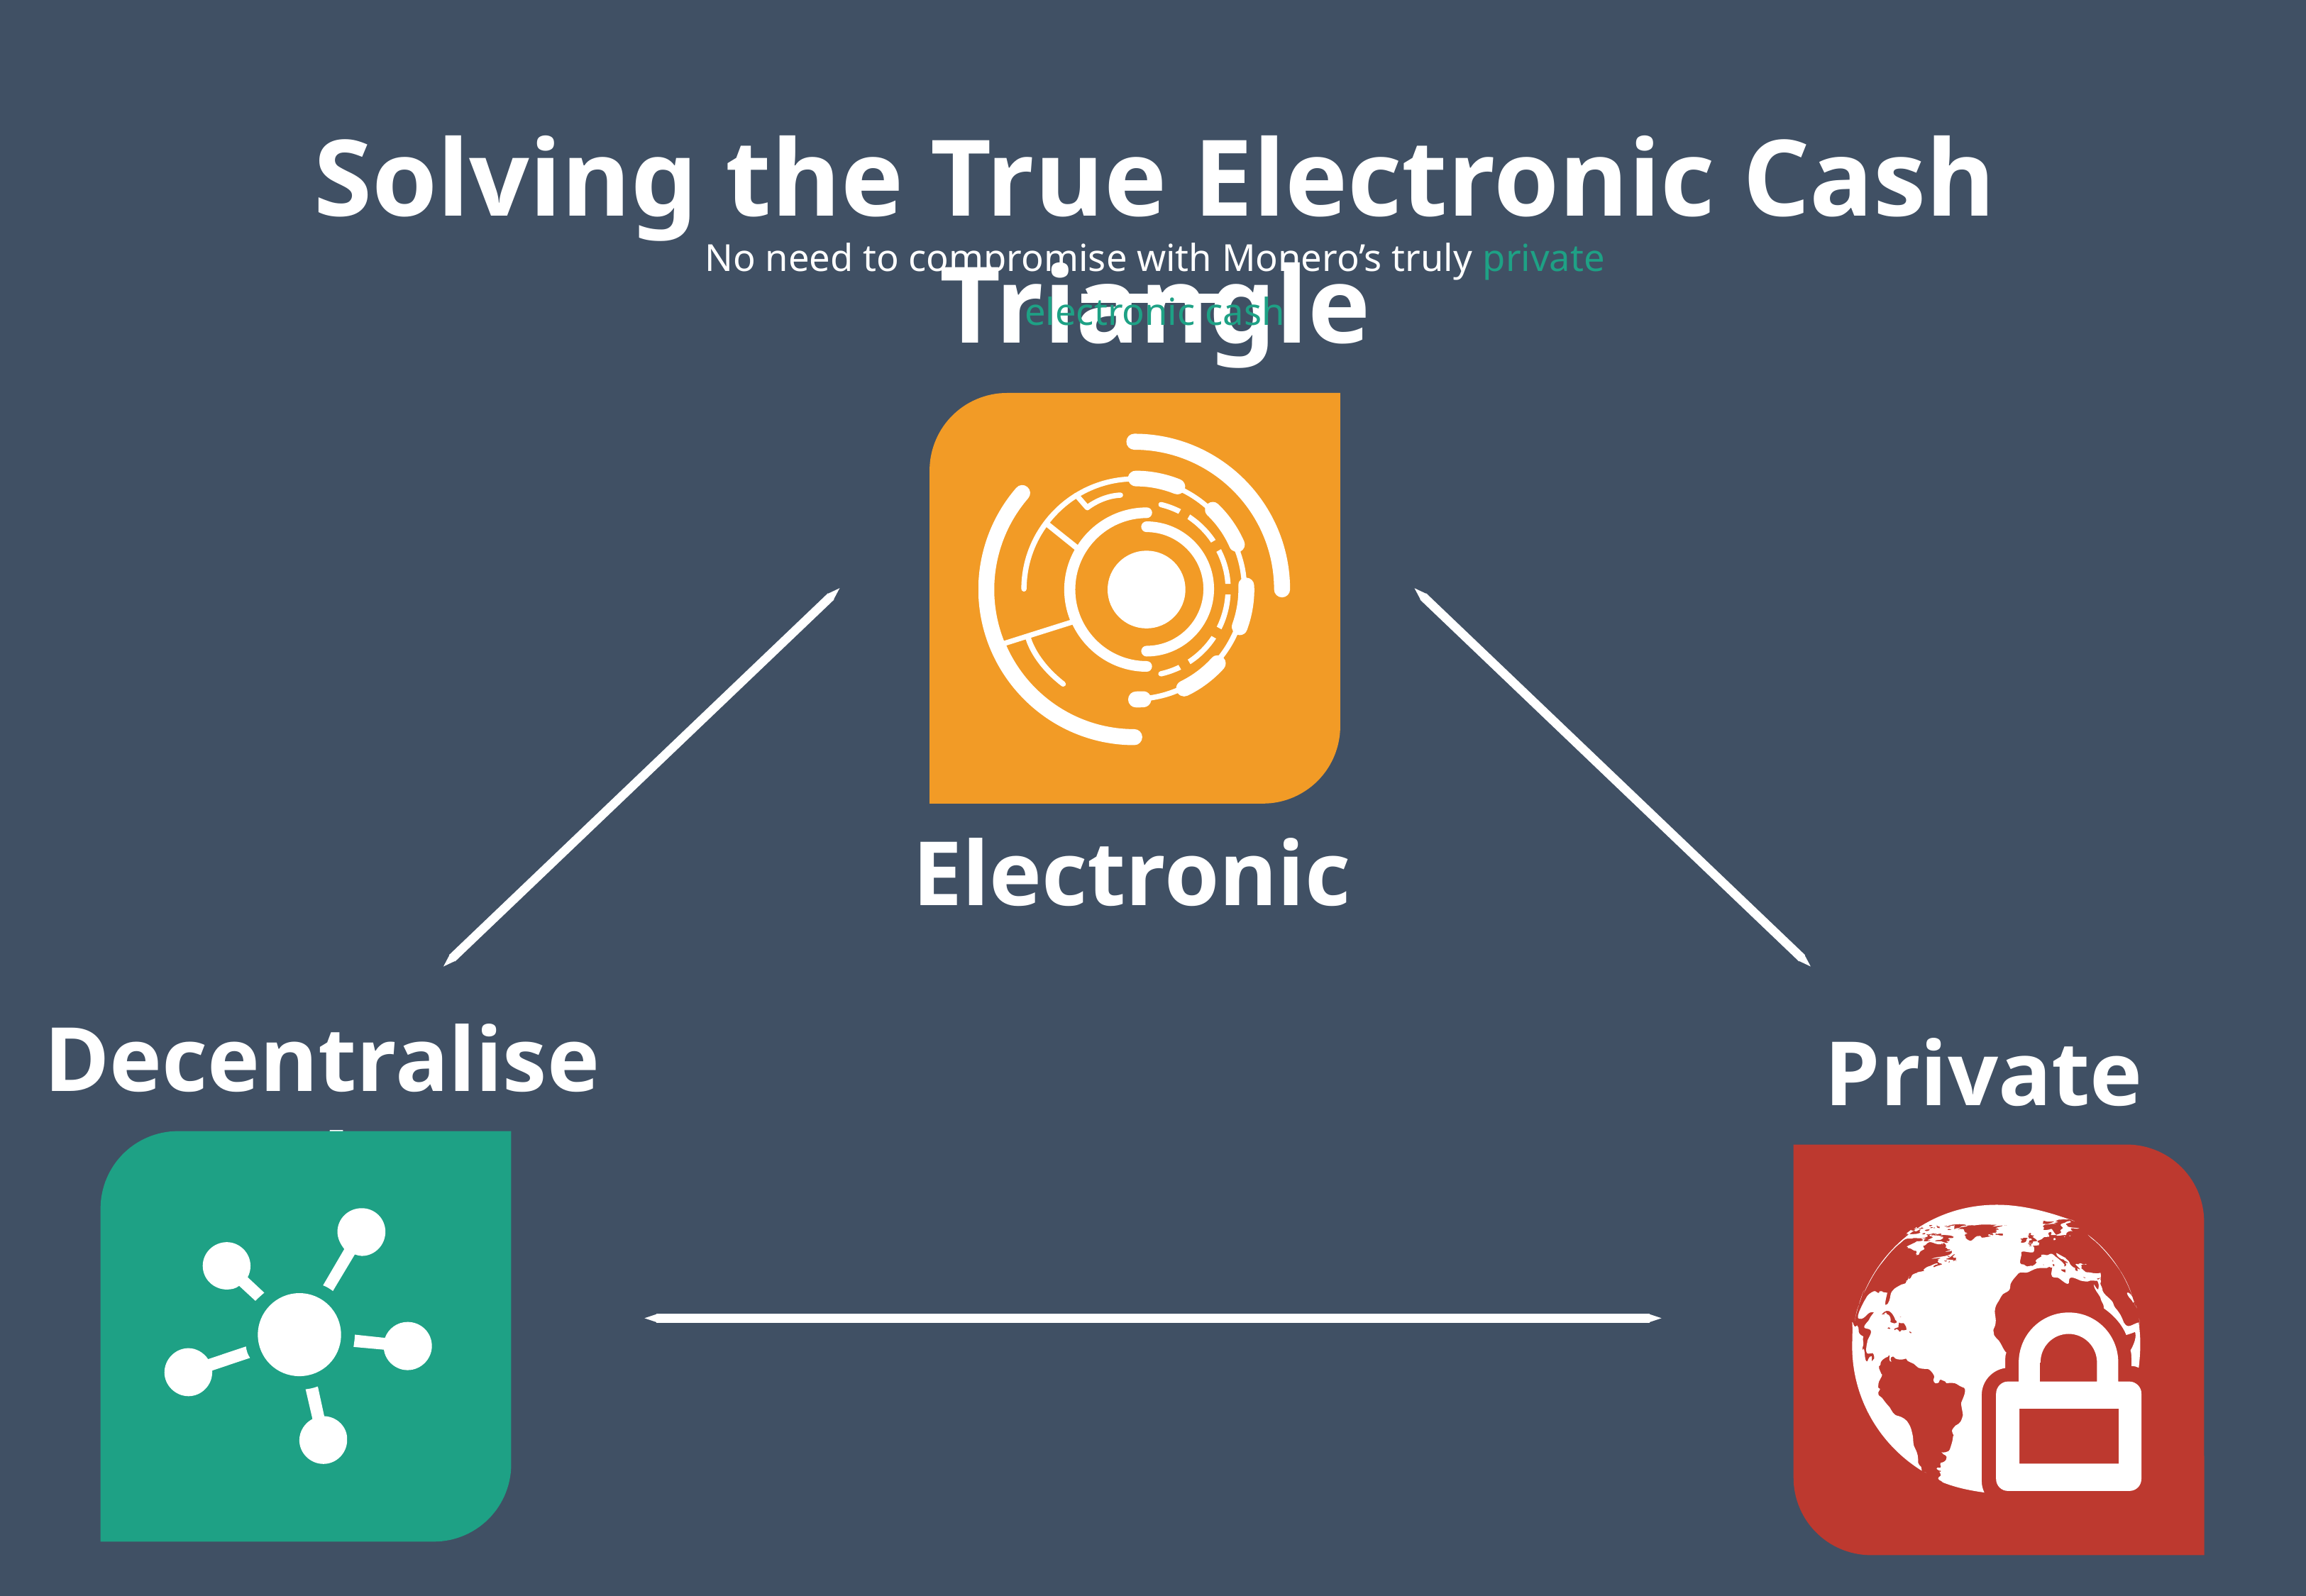

Solving the True Electronic Cash Triangle
No need to compromise with Monero’s truly private electronic cash
Electronic
Decentralised
Private